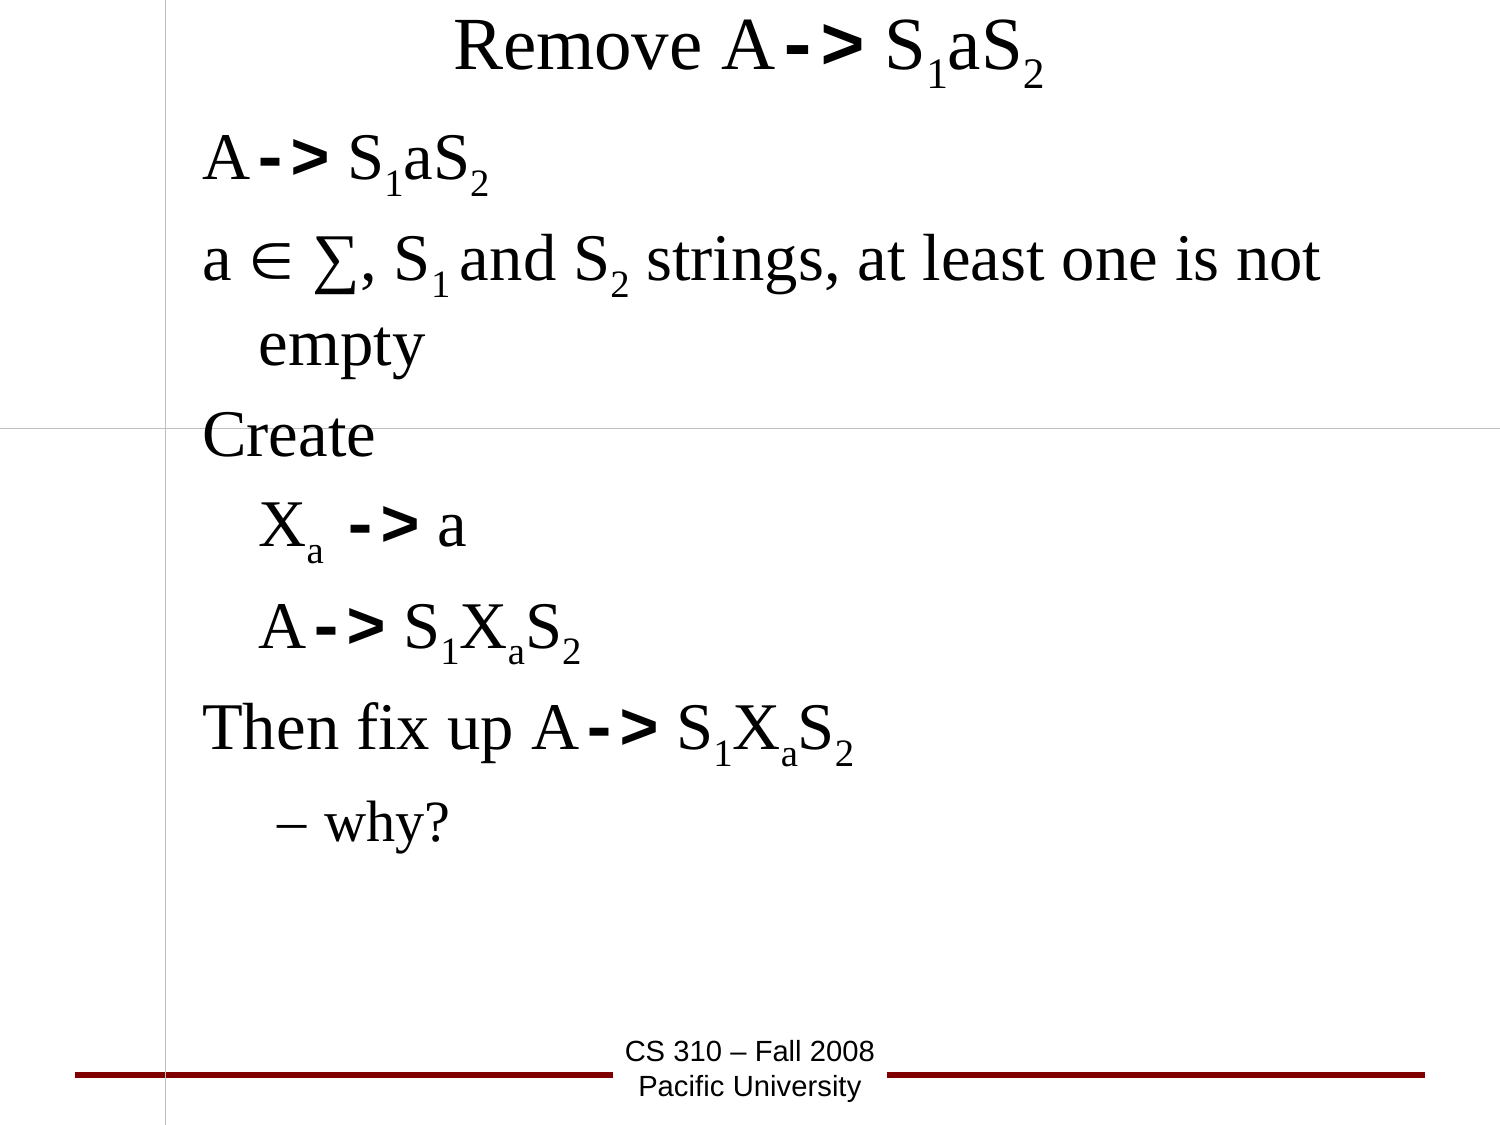

# Remove A-> S1aS2
A-> S1aS2
a  ∑, S1 and S2 strings, at least one is not empty
Create
	Xa -> a
	A-> S1XaS2
Then fix up A-> S1XaS2
why?